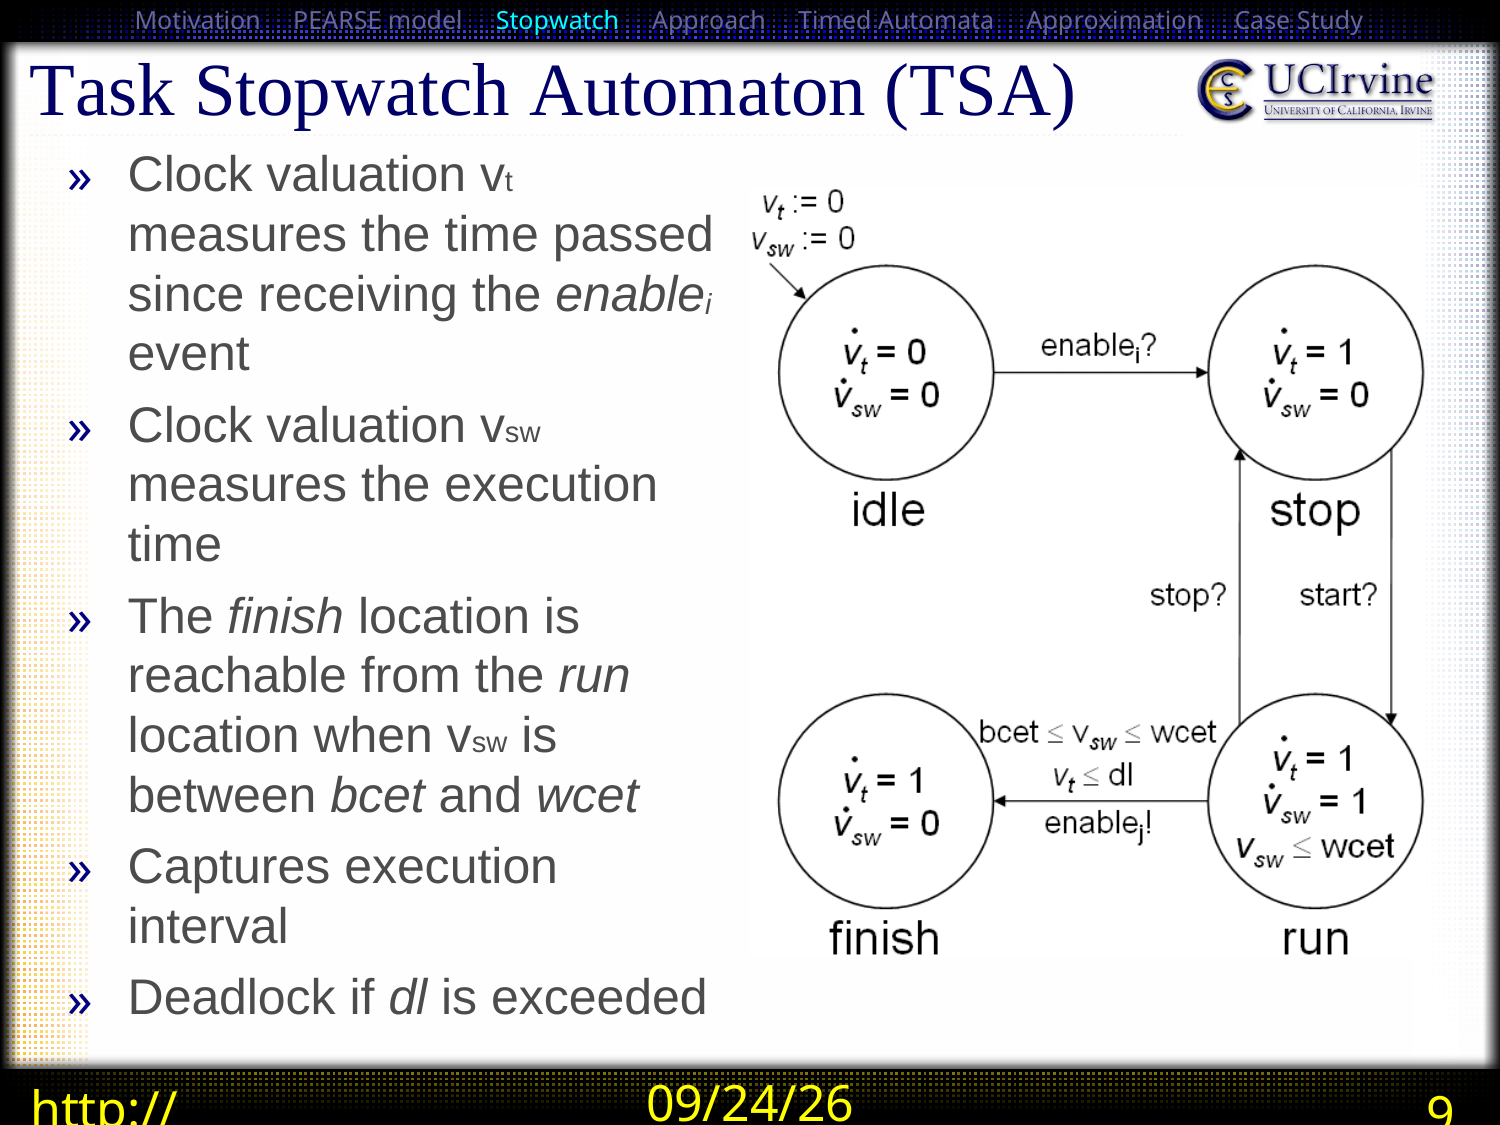

Motivation PEARSE model Stopwatch Approach Timed Automata Approximation Case Study
# Task Stopwatch Automaton (TSA)
Clock valuation vt measures the time passed since receiving the enablei event
Clock valuation vsw measures the execution time
The finish location is reachable from the run location when vsw is between bcet and wcet
Captures execution interval
Deadlock if dl is exceeded
9